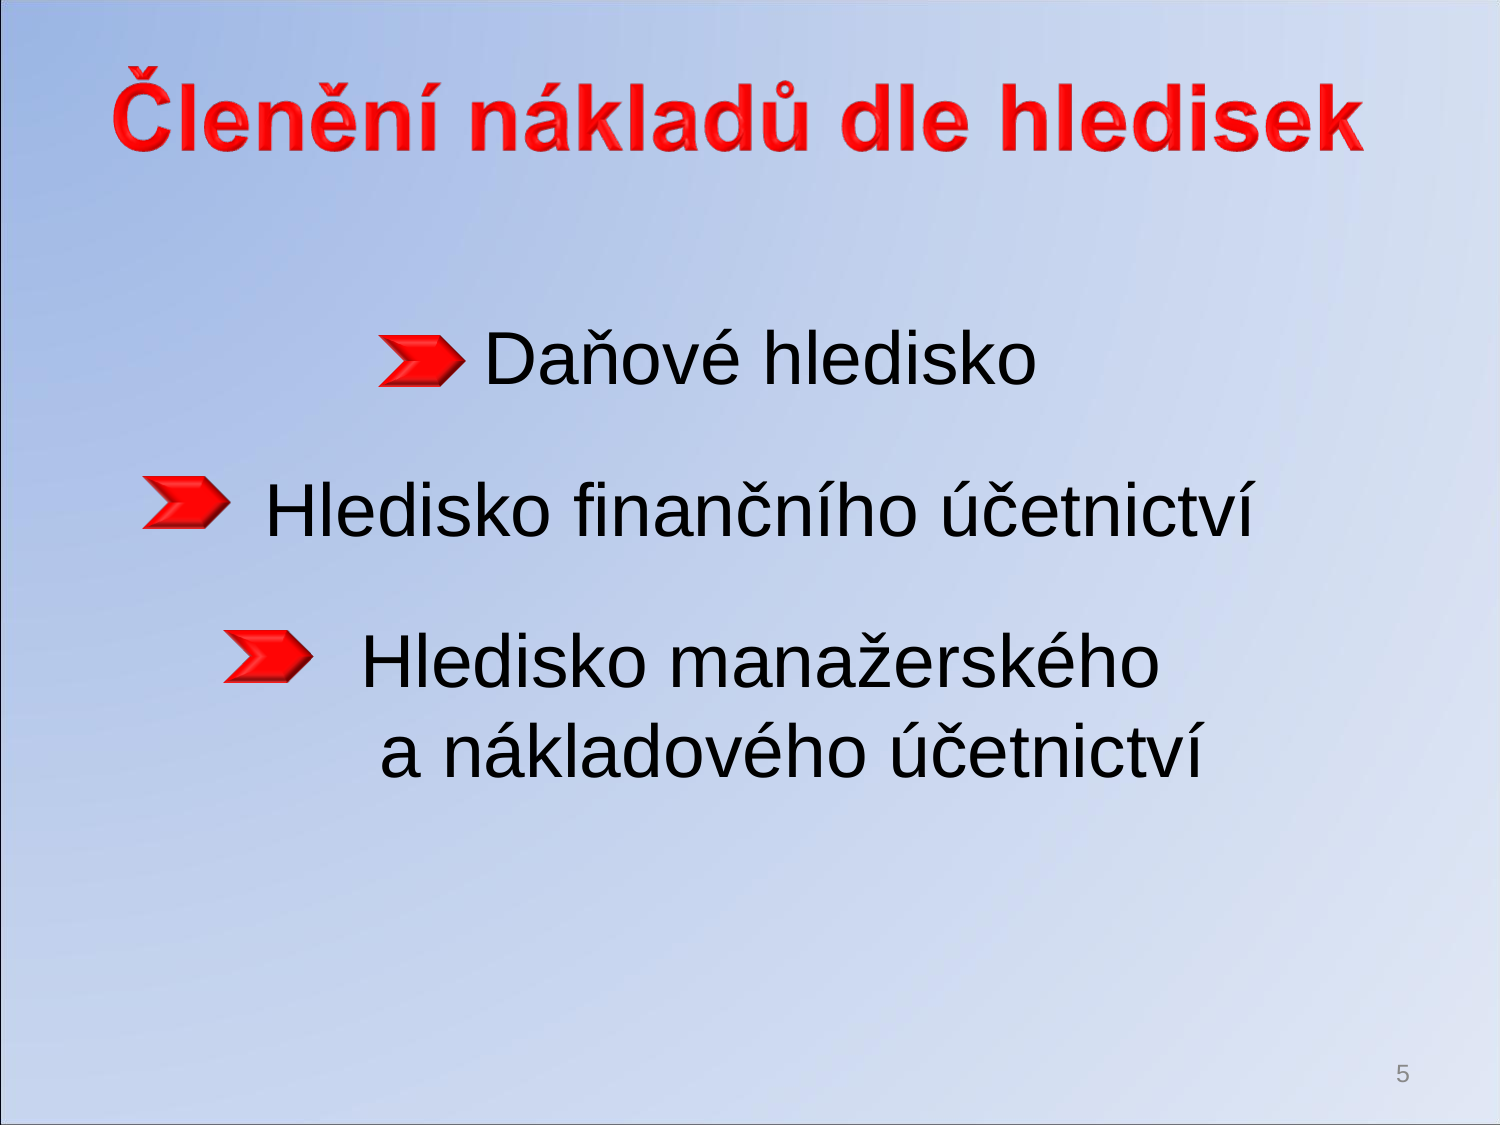

# Daňové hledisko
Hledisko finančního účetnictví
Hledisko manažerského
a nákladového účetnictví